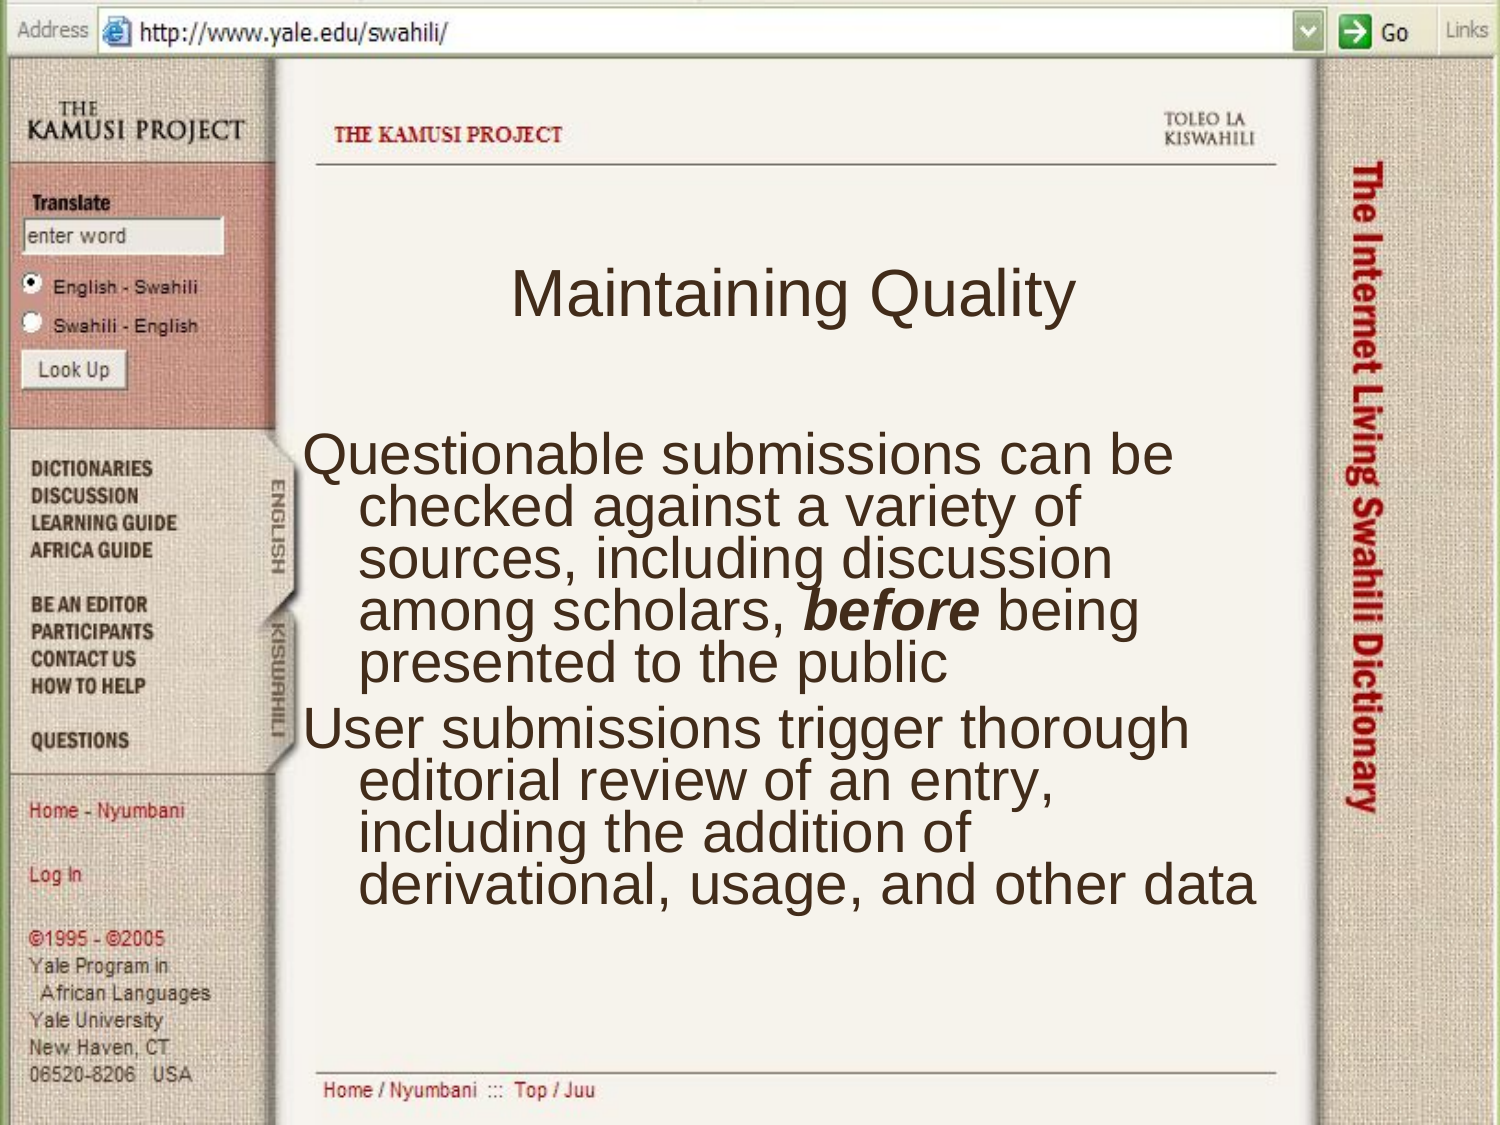

# Maintaining Quality
Questionable submissions can be checked against a variety of sources, including discussion among scholars, before being presented to the public
User submissions trigger thorough editorial review of an entry, including the addition of derivational, usage, and other data